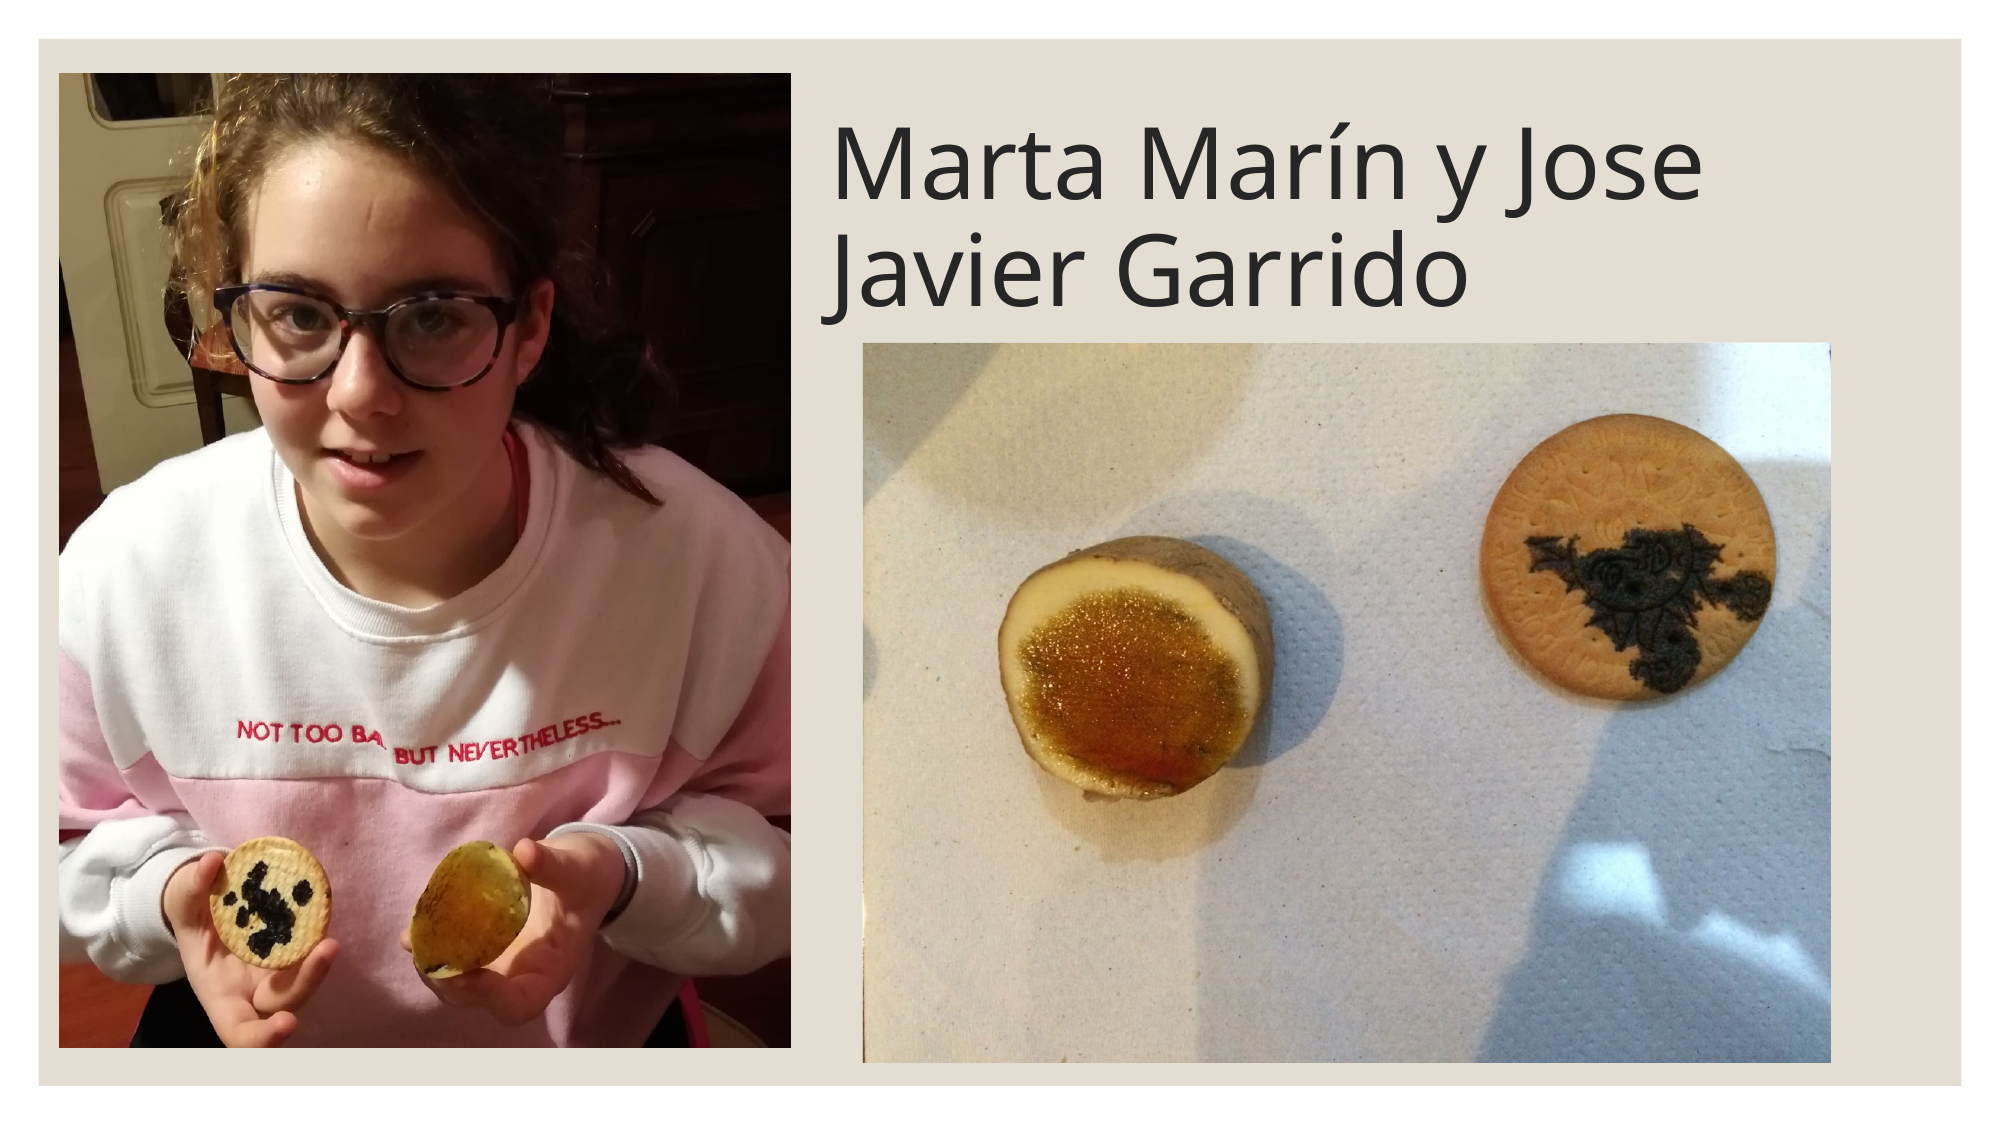

# Marta Marín y Jose Javier Garrido